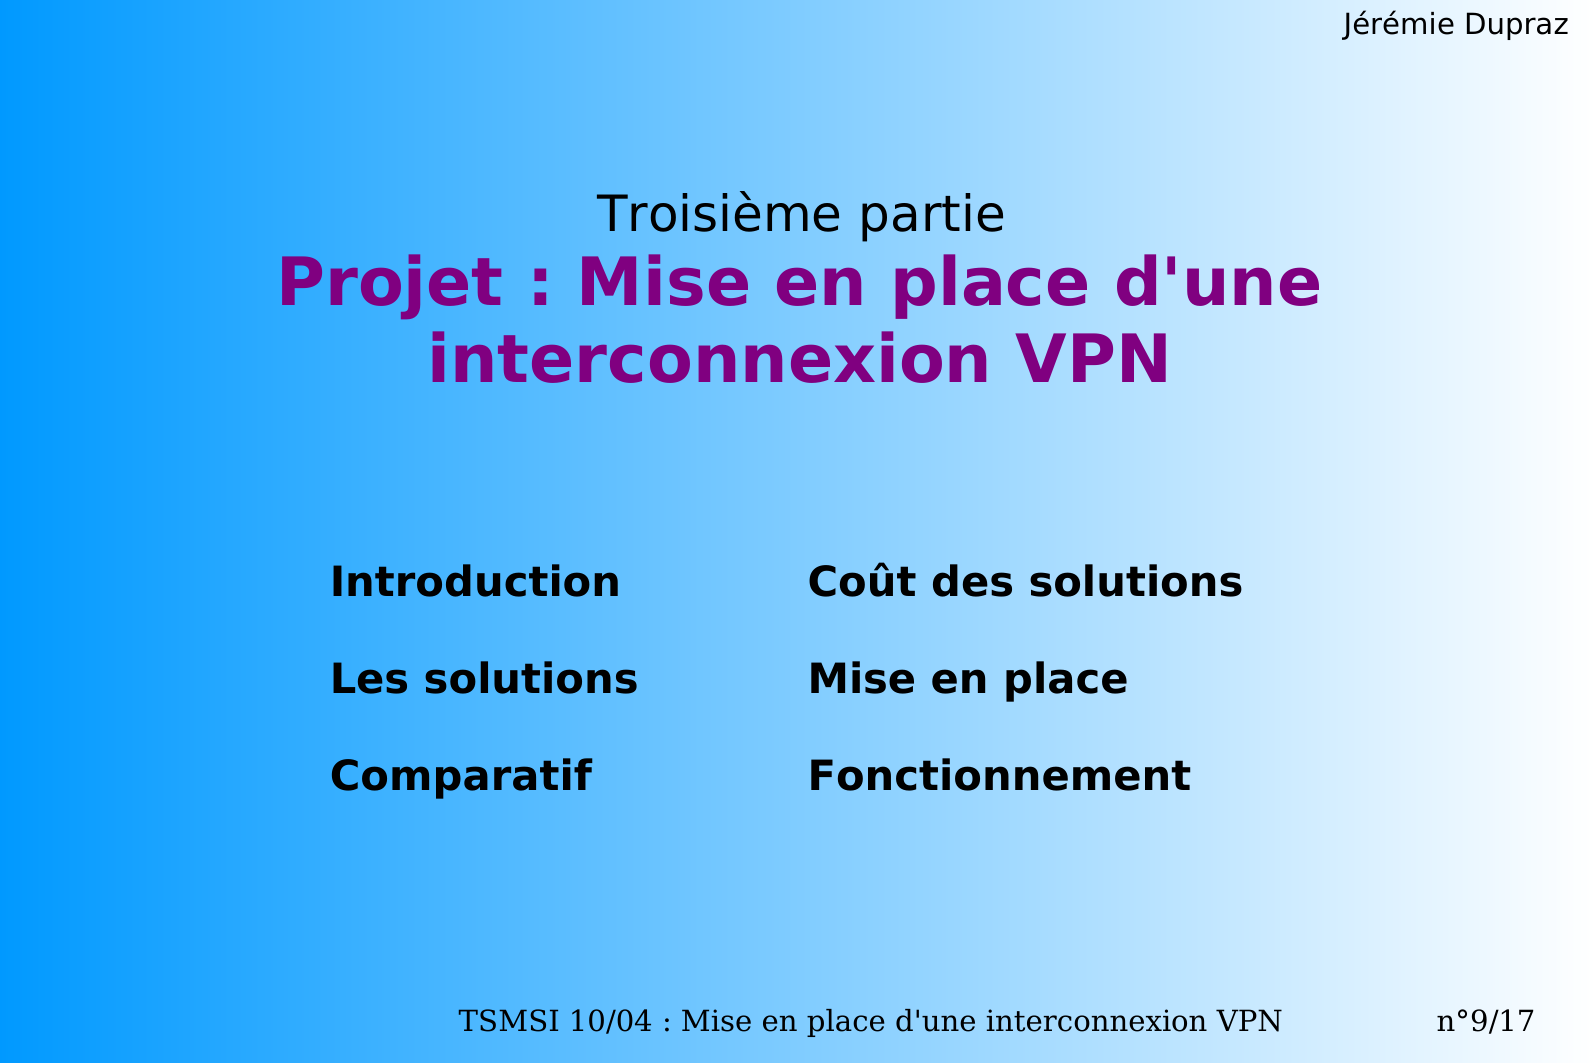

Troisième partie
Projet : Mise en place d'une
interconnexion VPN
Introduction
Les solutions
Comparatif
Coût des solutions
Mise en place
Fonctionnement
TSMSI 10/04 : Mise en place d'une interconnexion VPN
9